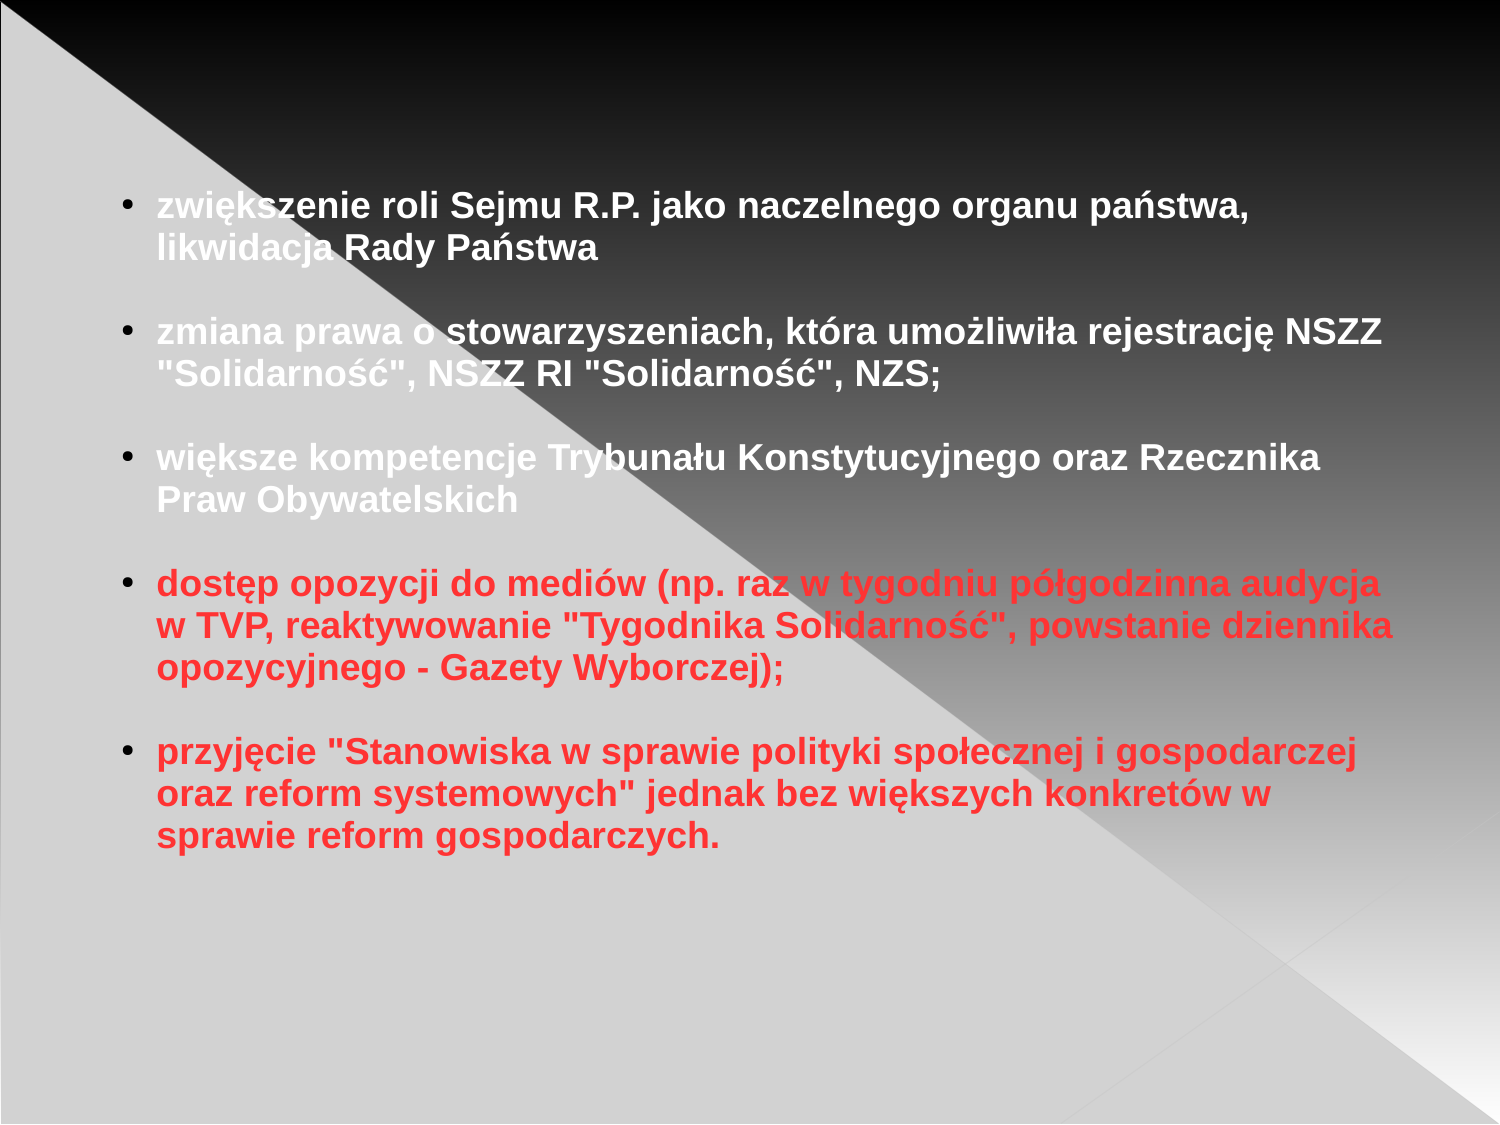

zwiększenie roli Sejmu R.P. jako naczelnego organu państwa, likwidacja Rady Państwa
zmiana prawa o stowarzyszeniach, która umożliwiła rejestrację NSZZ "Solidarność", NSZZ RI "Solidarność", NZS;
większe kompetencje Trybunału Konstytucyjnego oraz Rzecznika Praw Obywatelskich
dostęp opozycji do mediów (np. raz w tygodniu półgodzinna audycja w TVP, reaktywowanie "Tygodnika Solidarność", powstanie dziennika opozycyjnego - Gazety Wyborczej);
przyjęcie "Stanowiska w sprawie polityki społecznej i gospodarczej oraz reform systemowych" jednak bez większych konkretów w sprawie reform gospodarczych.